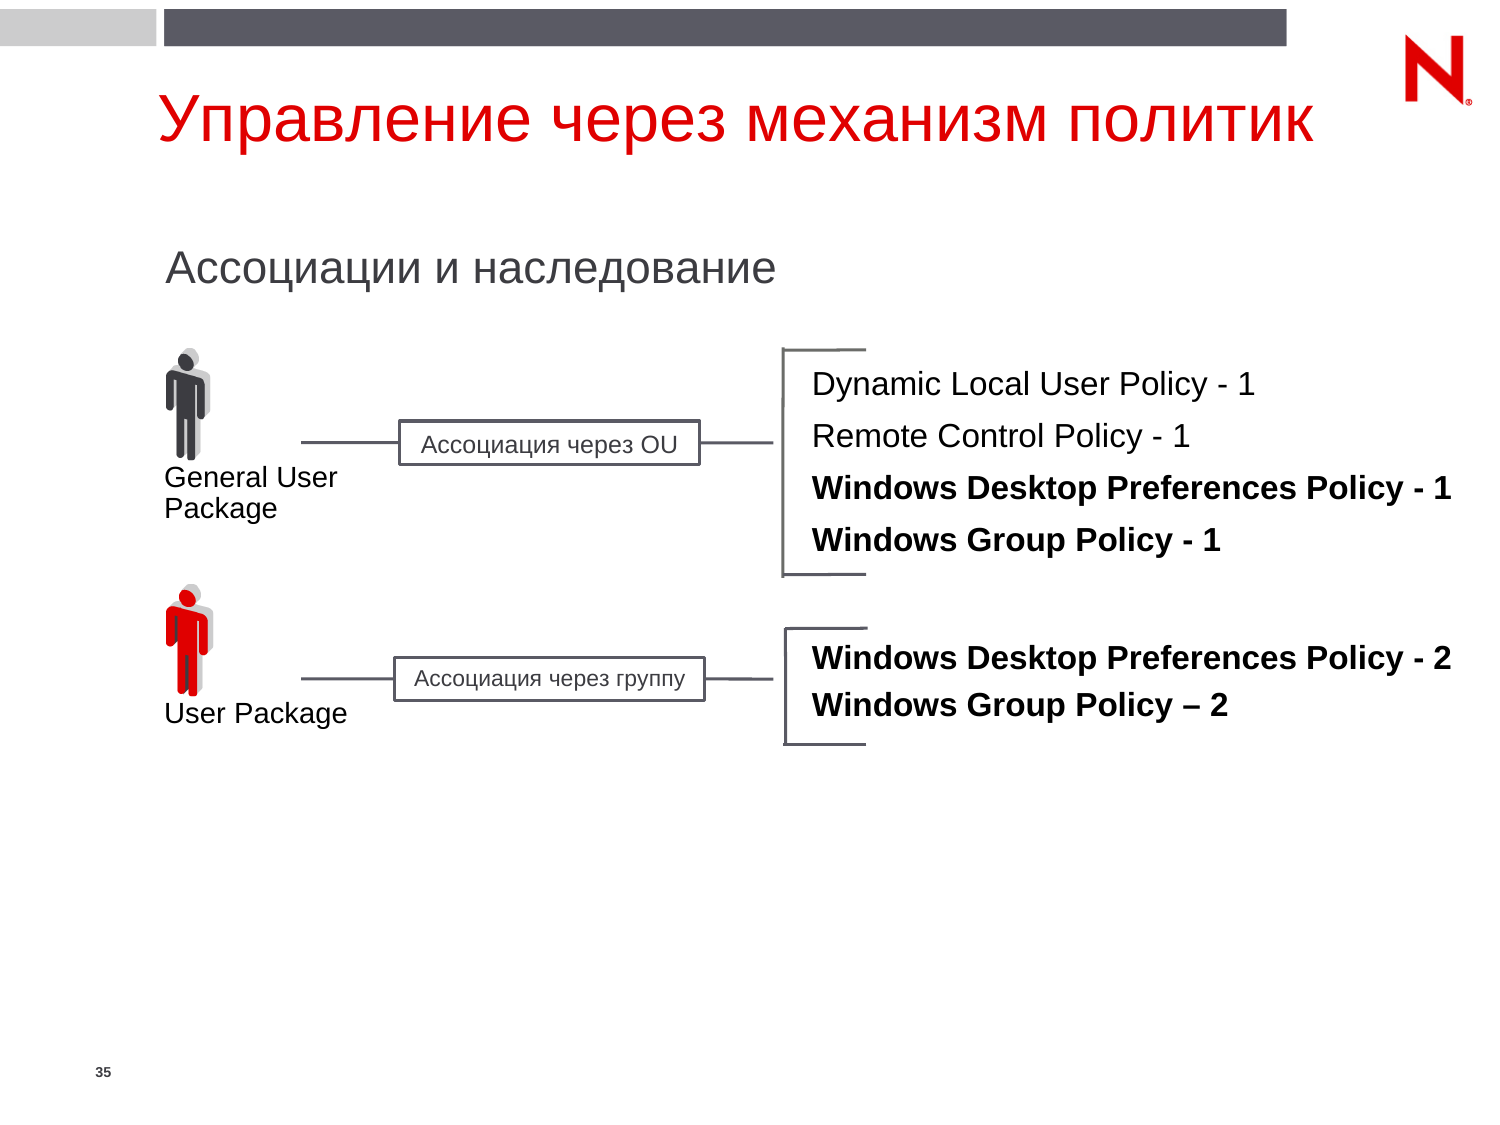

# Управление через механизм политик
Ассоциации и наследование
Dynamic Local User Policy - 1
Remote Control Policy - 1
Ассоциация через OU
General User Package
Windows Desktop Preferences Policy - 1
Windows Group Policy - 1
Windows Desktop Preferences Policy - 2
Windows Group Policy – 2
Ассоциация через группу
User Package